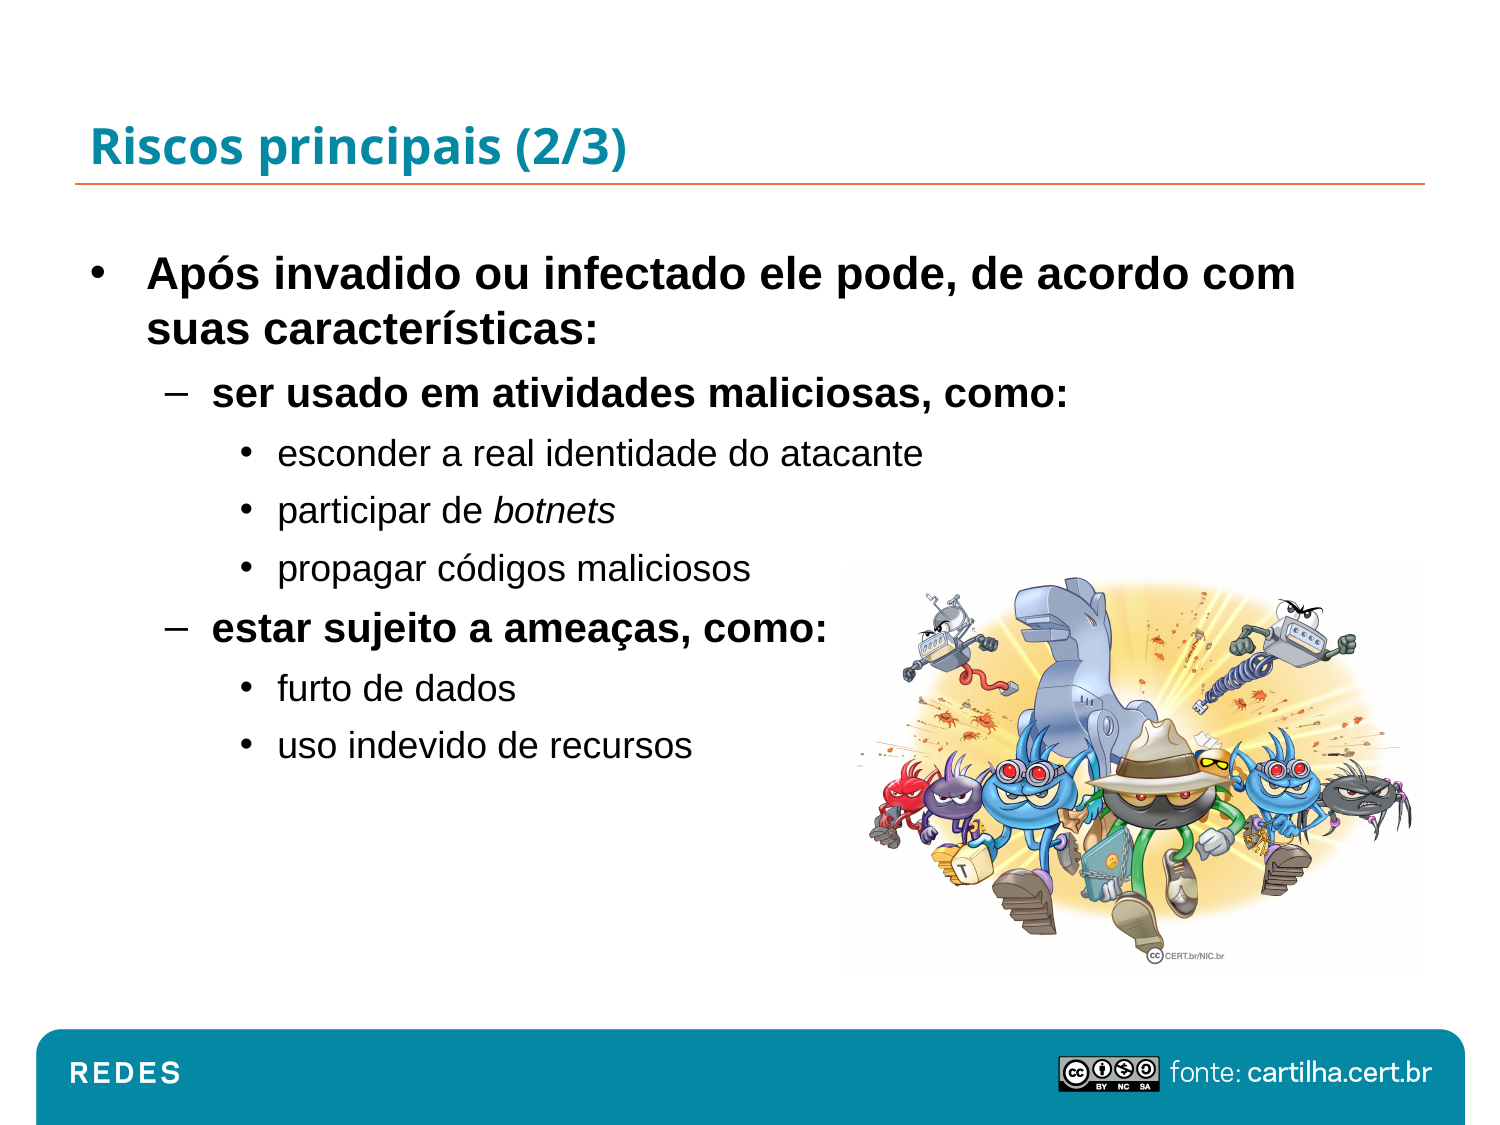

Riscos principais (2/3)
# Após invadido ou infectado ele pode, de acordo com suas características:
ser usado em atividades maliciosas, como:
esconder a real identidade do atacante
participar de botnets
propagar códigos maliciosos
estar sujeito a ameaças, como:
furto de dados
uso indevido de recursos